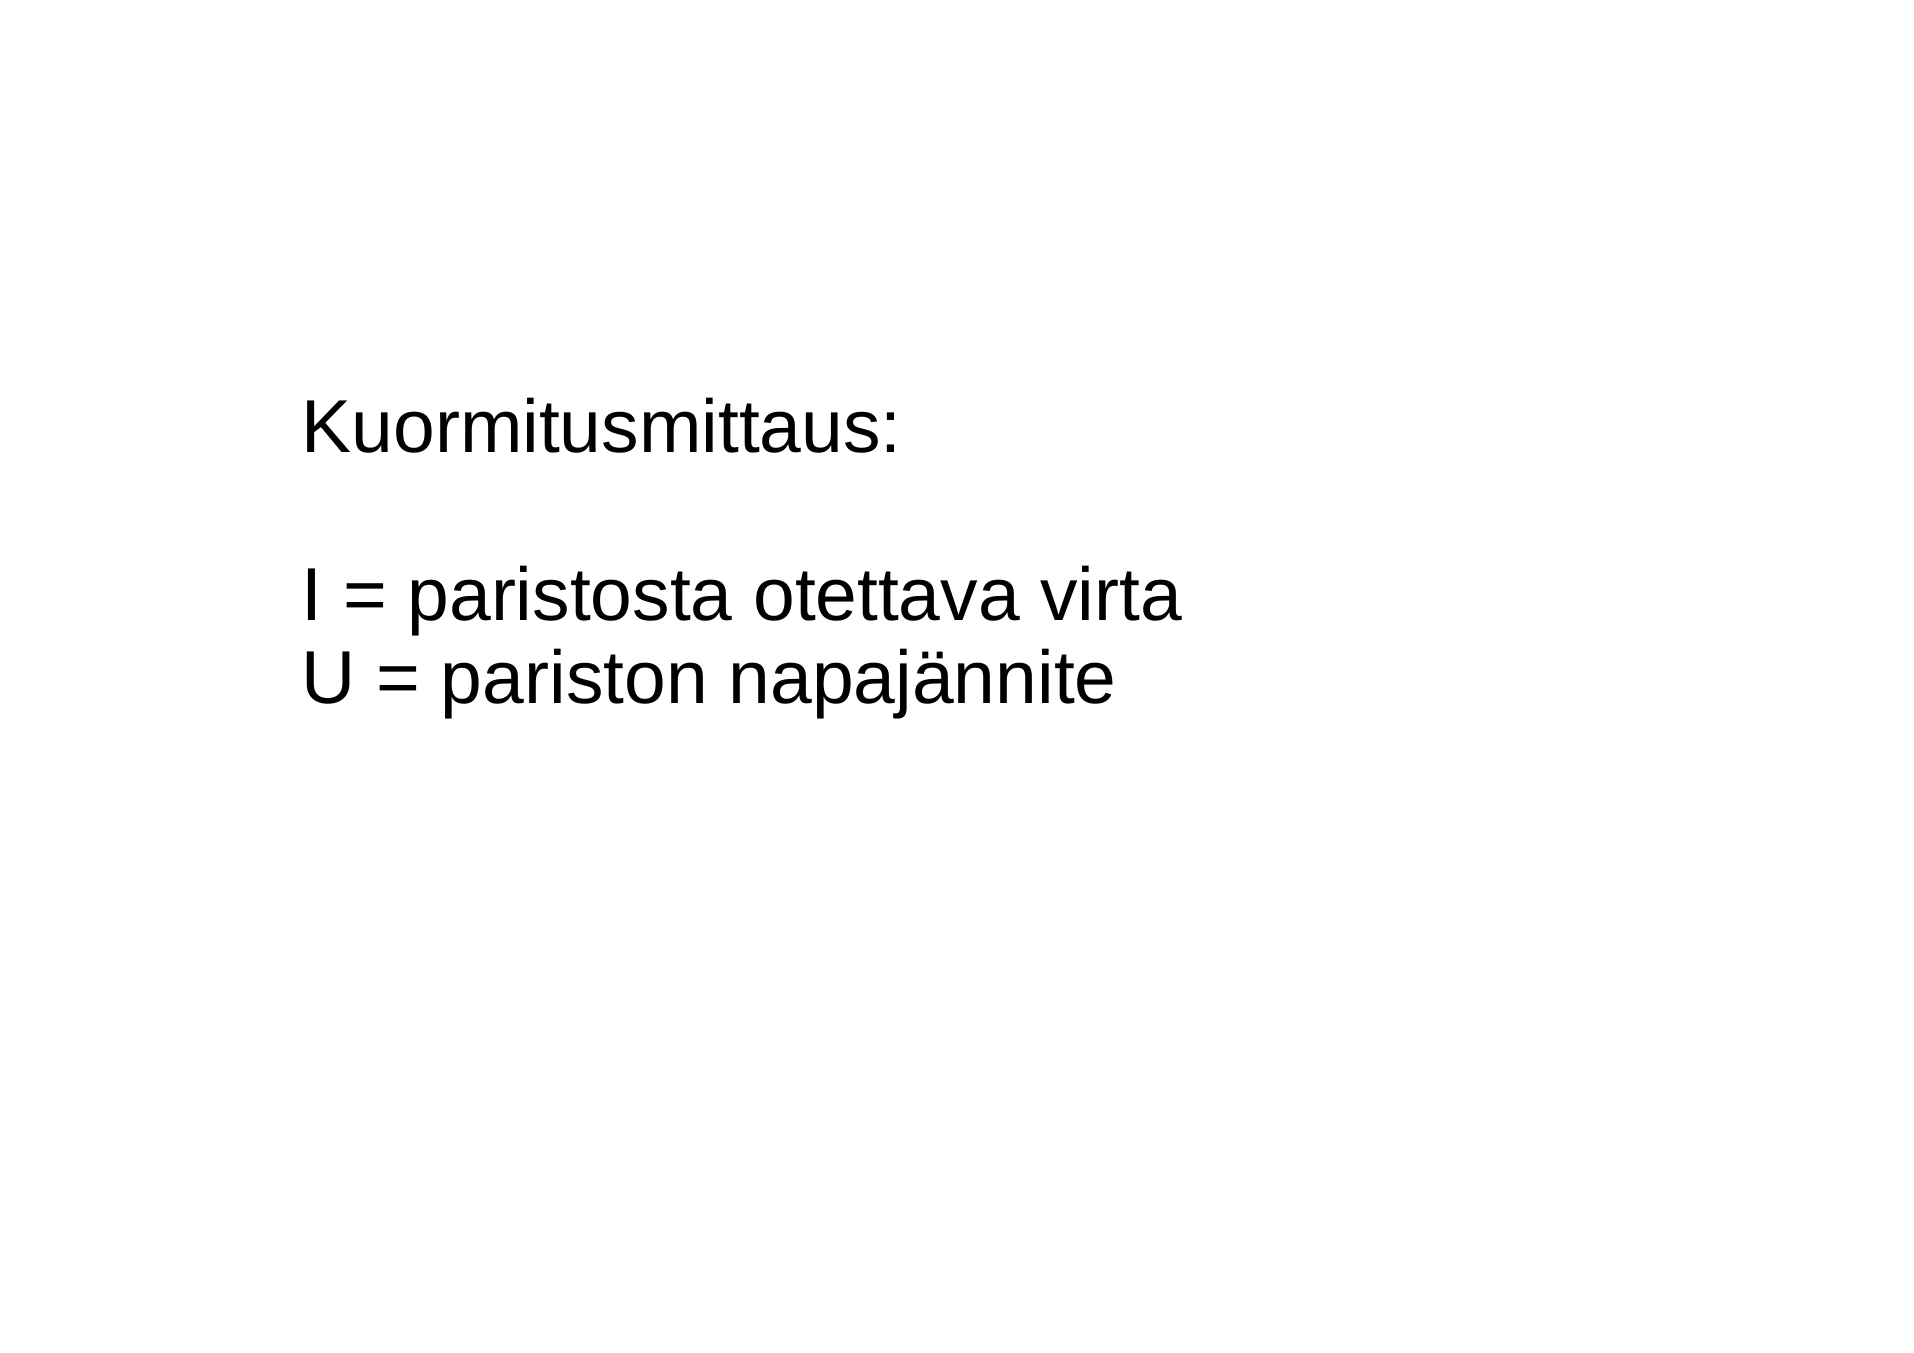

Kuormitusmittaus:
I = paristosta otettava virta
U = pariston napajännite